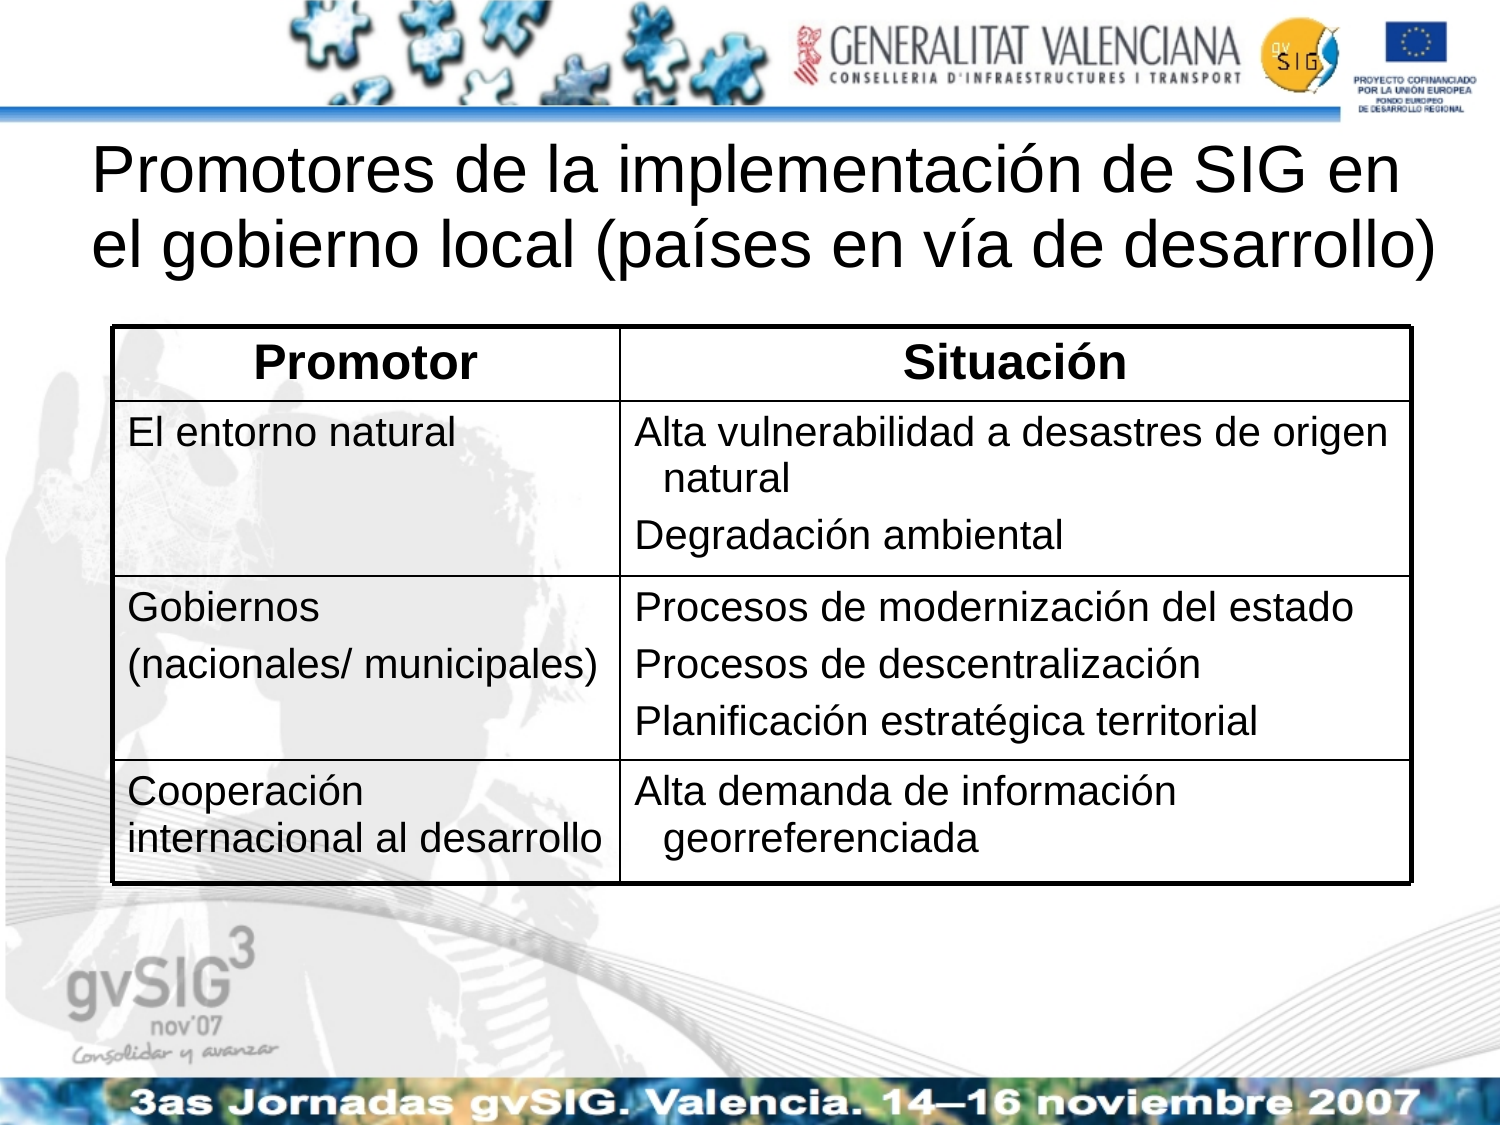

# Promotores de la implementación de SIG en el gobierno local (países en vía de desarrollo)
Promotor
Situación
El entorno natural
Alta vulnerabilidad a desastres de origen natural
Degradación ambiental
Gobiernos
(nacionales/ municipales)
Procesos de modernización del estado
Procesos de descentralización
Planificación estratégica territorial
Cooperación internacional al desarrollo
Alta demanda de información georreferenciada